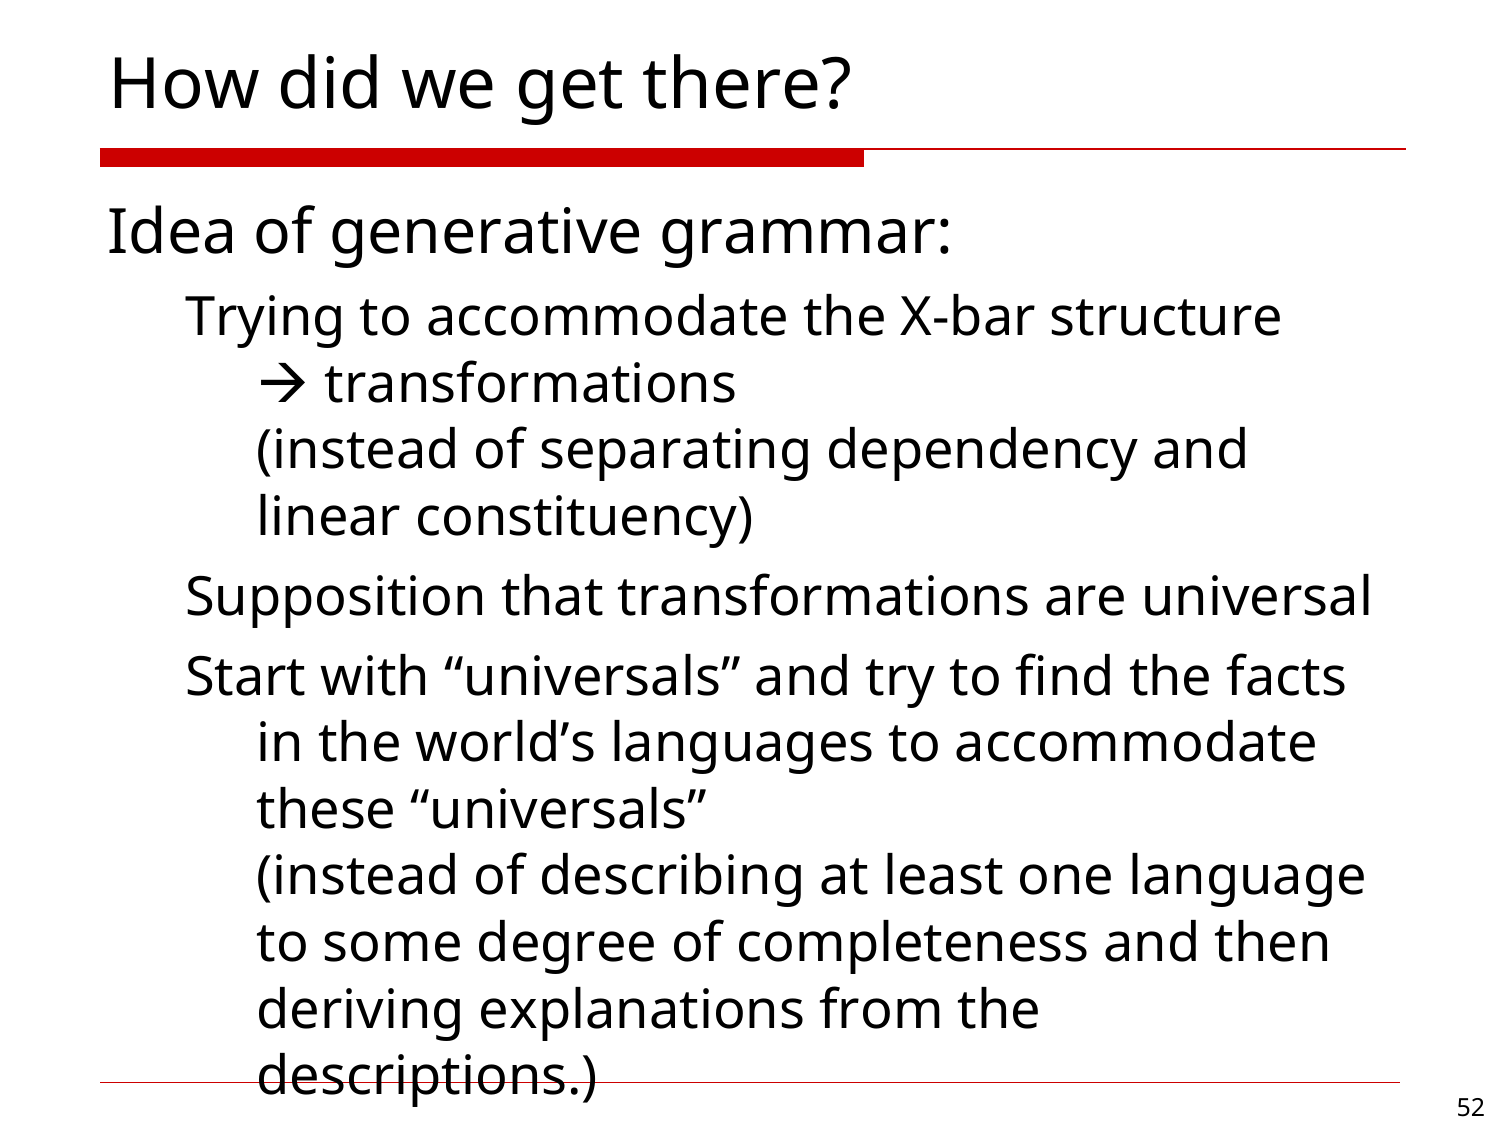

# How did we get there?
Idea of generative grammar:
Trying to accommodate the X-bar structure
 transformations
(instead of separating dependency and linear constituency)
Supposition that transformations are universal
Start with “universals” and try to find the facts in the world’s languages to accommodate these “universals”
(instead of describing at least one language to some degree of completeness and then deriving explanations from the descriptions.)
52